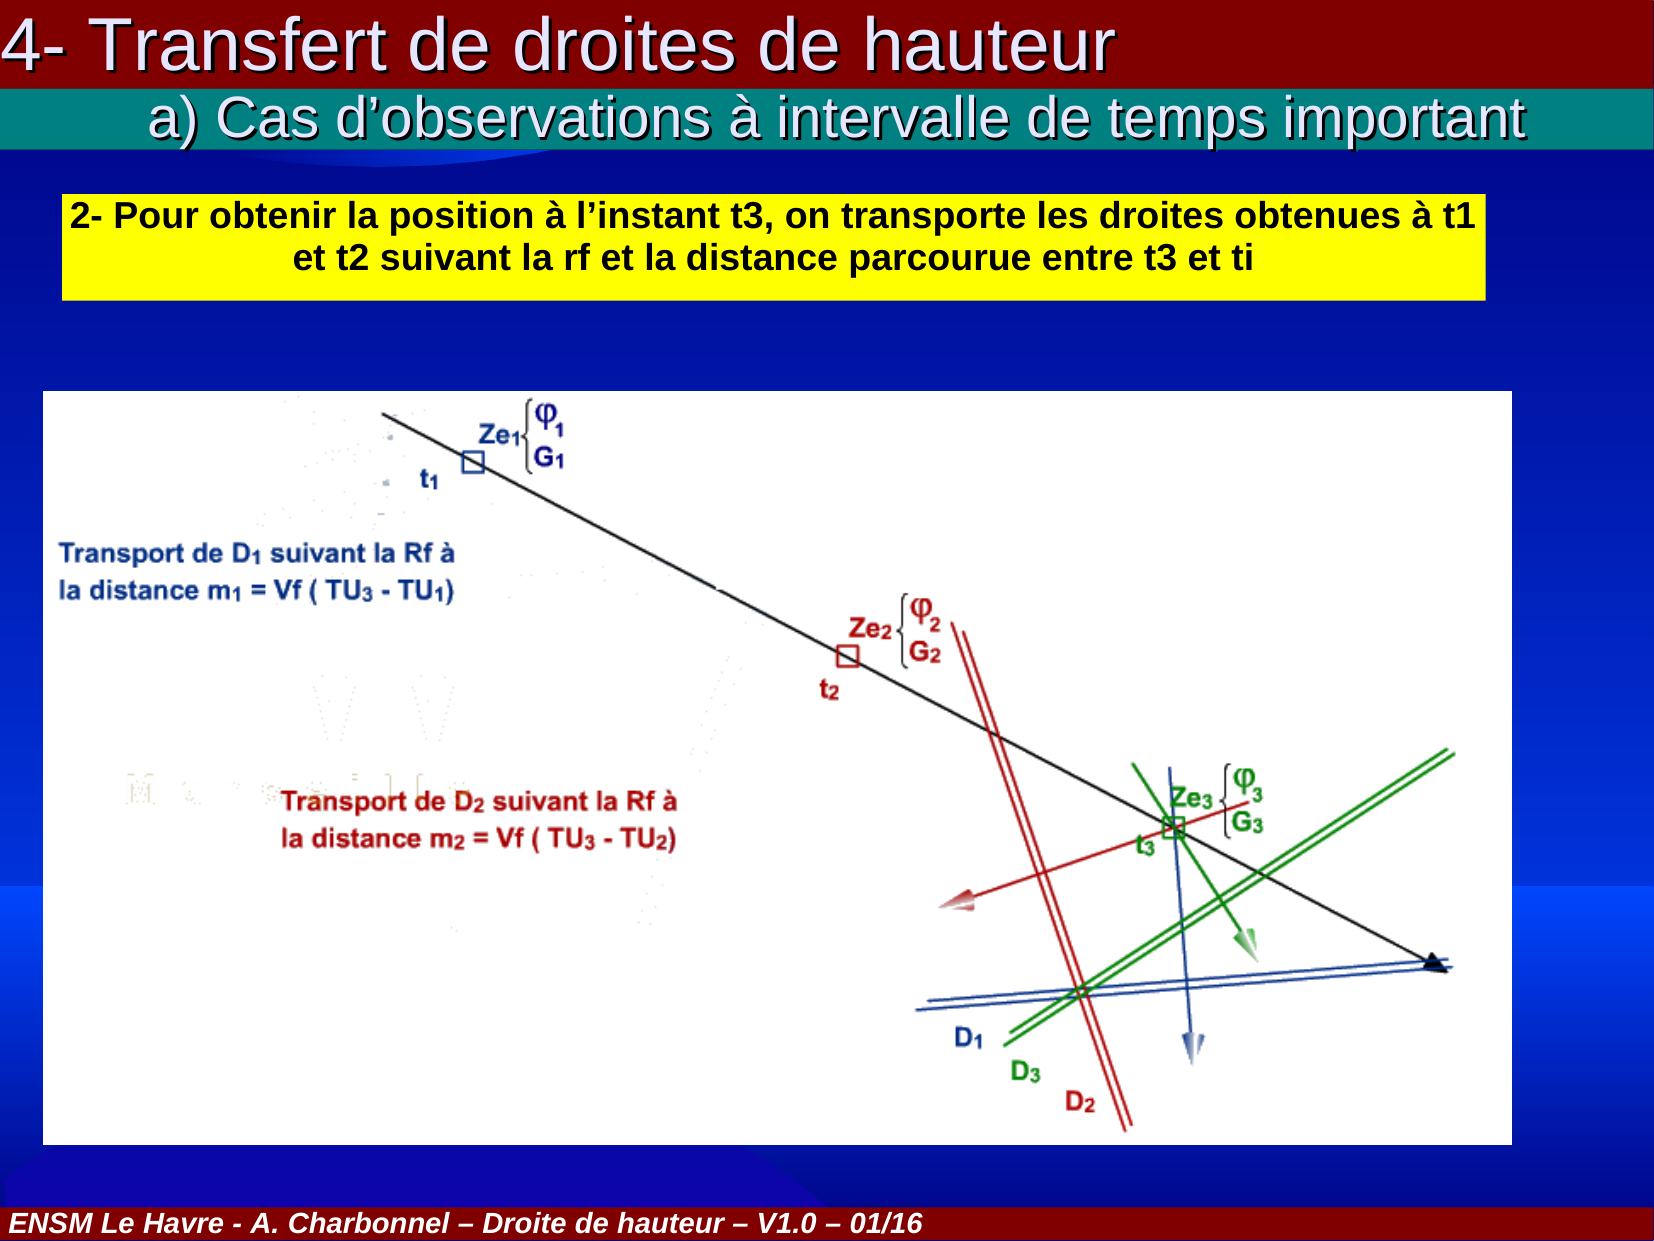

4- Transfert de droites de hauteur
# a) Cas d’observations à intervalle de temps important
2- Pour obtenir la position à l’instant t3, on transporte les droites obtenues à t1 et t2 suivant la rf et la distance parcourue entre t3 et ti
 ENSM Le Havre - A. Charbonnel – Droite de hauteur – V1.0 – 01/16